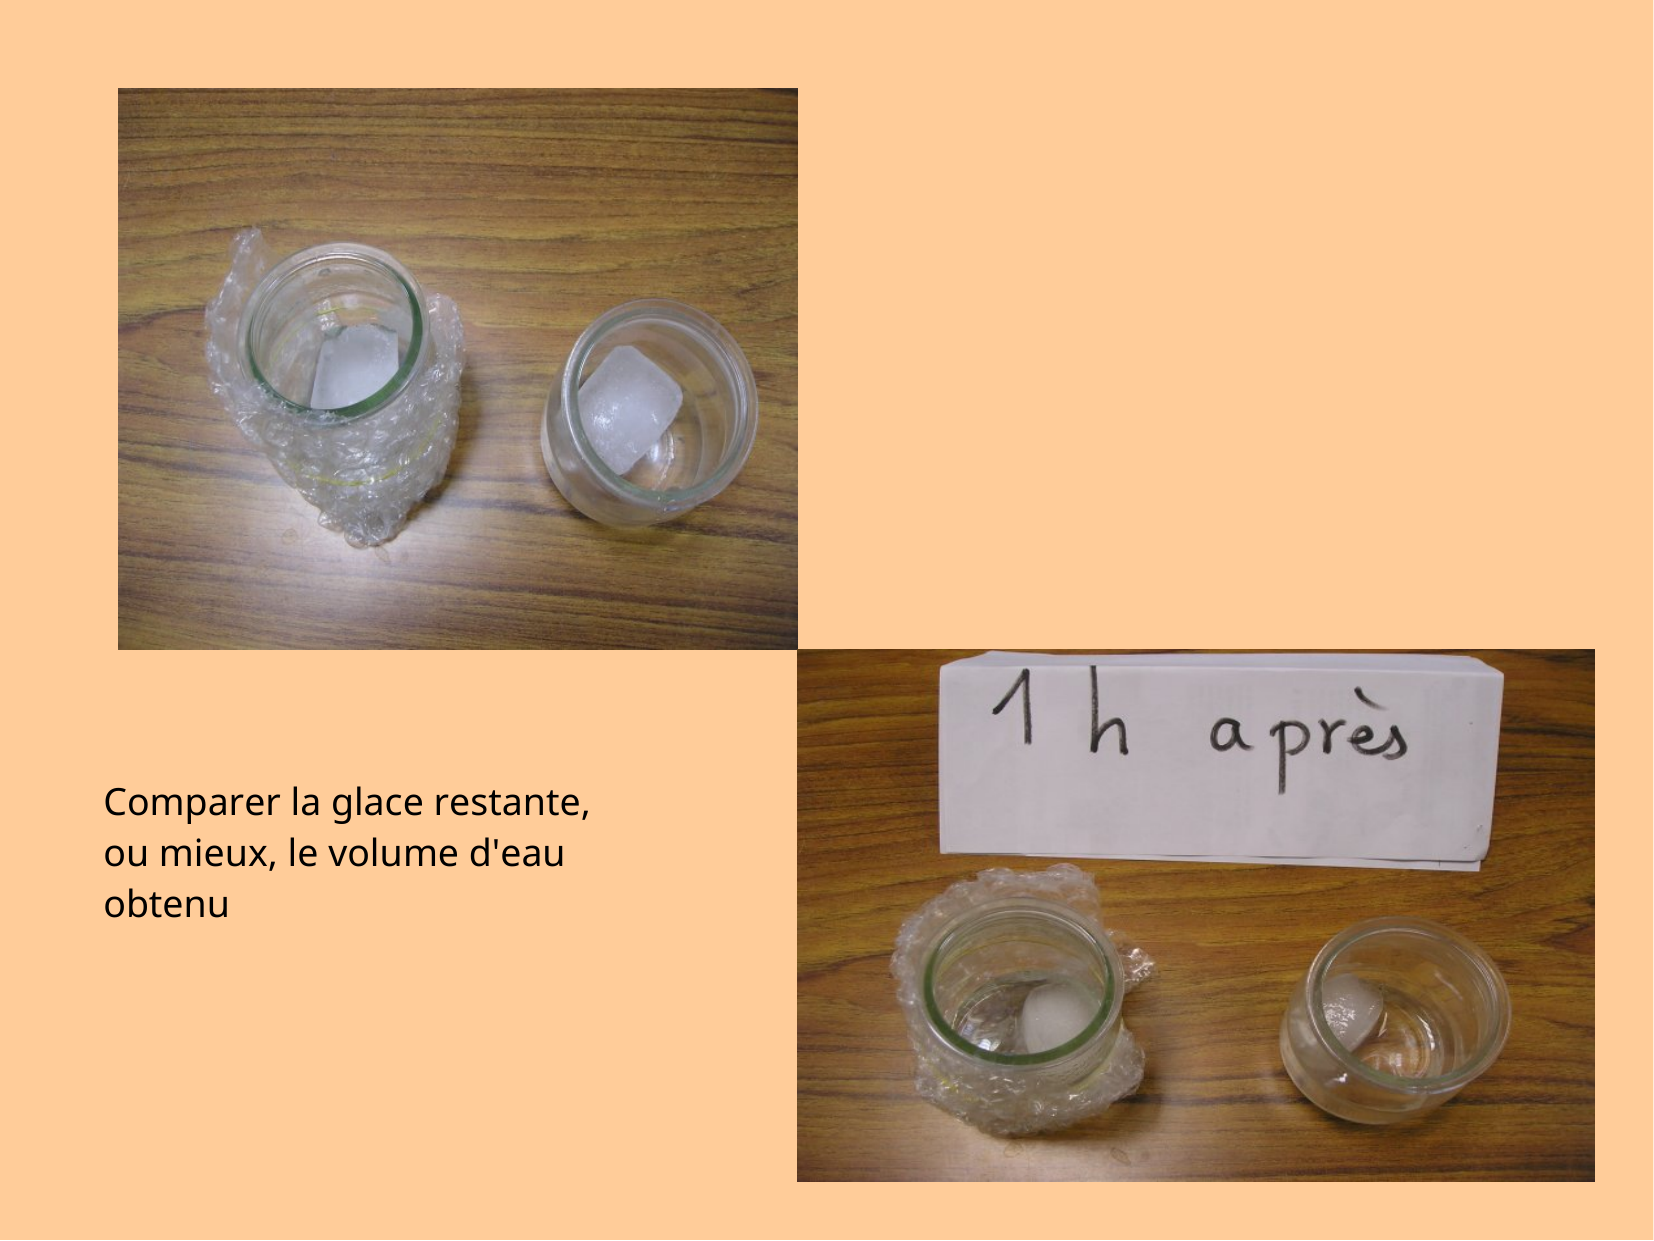

Comparer la glace restante, ou mieux, le volume d'eau obtenu